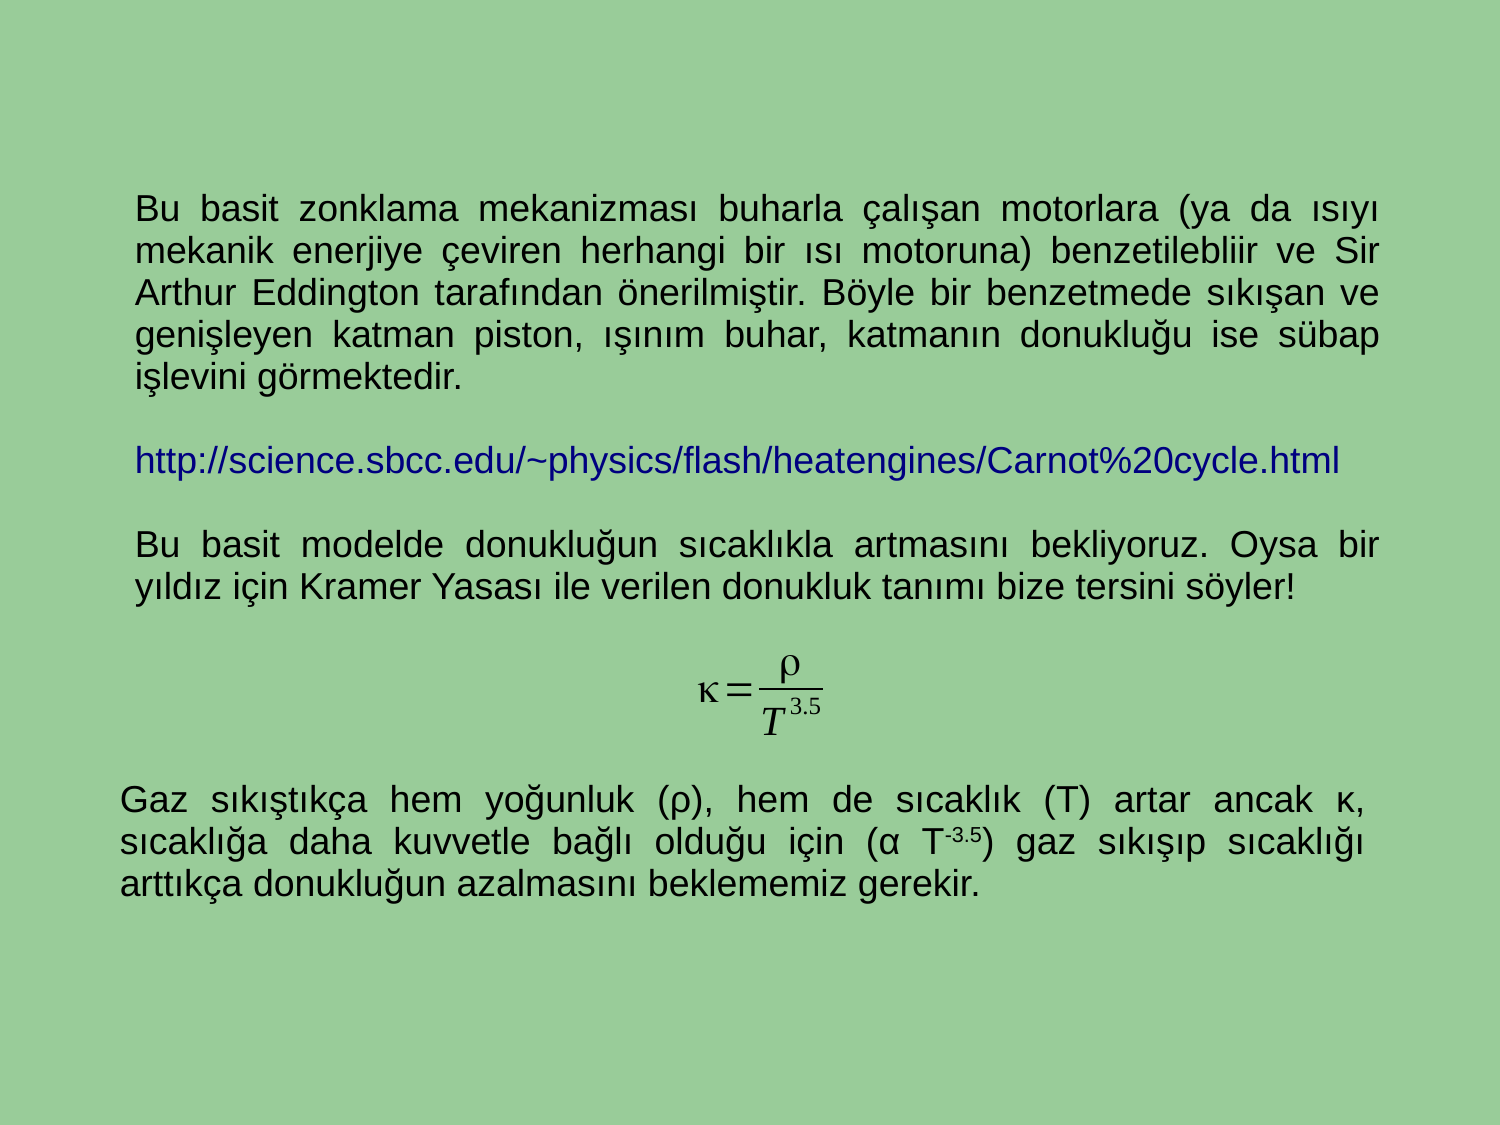

Bu basit zonklama mekanizması buharla çalışan motorlara (ya da ısıyı mekanik enerjiye çeviren herhangi bir ısı motoruna) benzetilebliir ve Sir Arthur Eddington tarafından önerilmiştir. Böyle bir benzetmede sıkışan ve genişleyen katman piston, ışınım buhar, katmanın donukluğu ise sübap işlevini görmektedir.
http://science.sbcc.edu/~physics/flash/heatengines/Carnot%20cycle.html
Bu basit modelde donukluğun sıcaklıkla artmasını bekliyoruz. Oysa bir yıldız için Kramer Yasası ile verilen donukluk tanımı bize tersini söyler!
Gaz sıkıştıkça hem yoğunluk (ρ), hem de sıcaklık (T) artar ancak κ, sıcaklığa daha kuvvetle bağlı olduğu için (α T-3.5) gaz sıkışıp sıcaklığı arttıkça donukluğun azalmasını beklememiz gerekir.